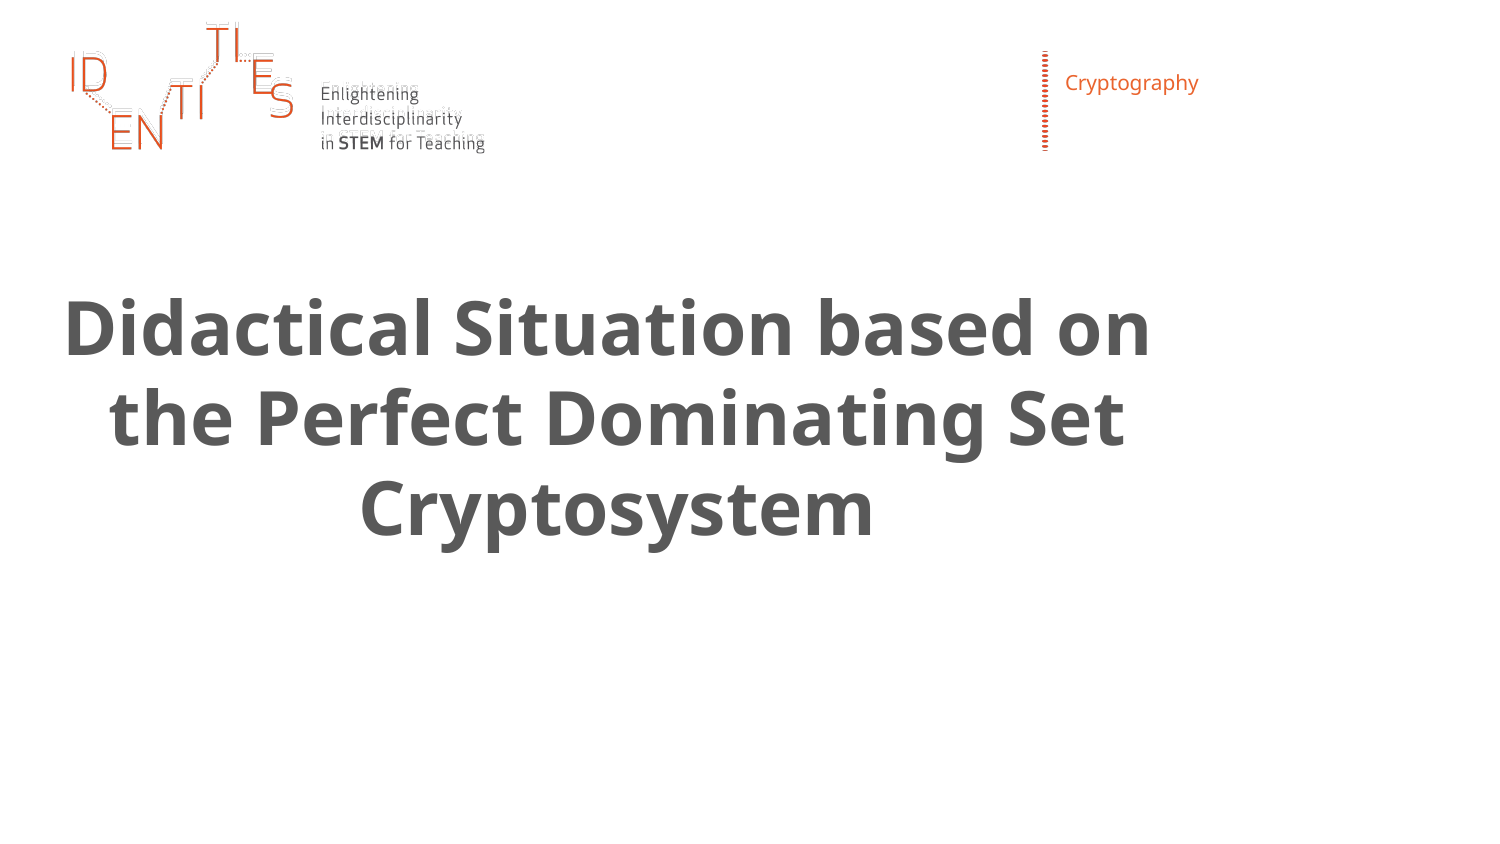

Cryptography
Didactical Situation based on
the Perfect Dominating Set Cryptosystem